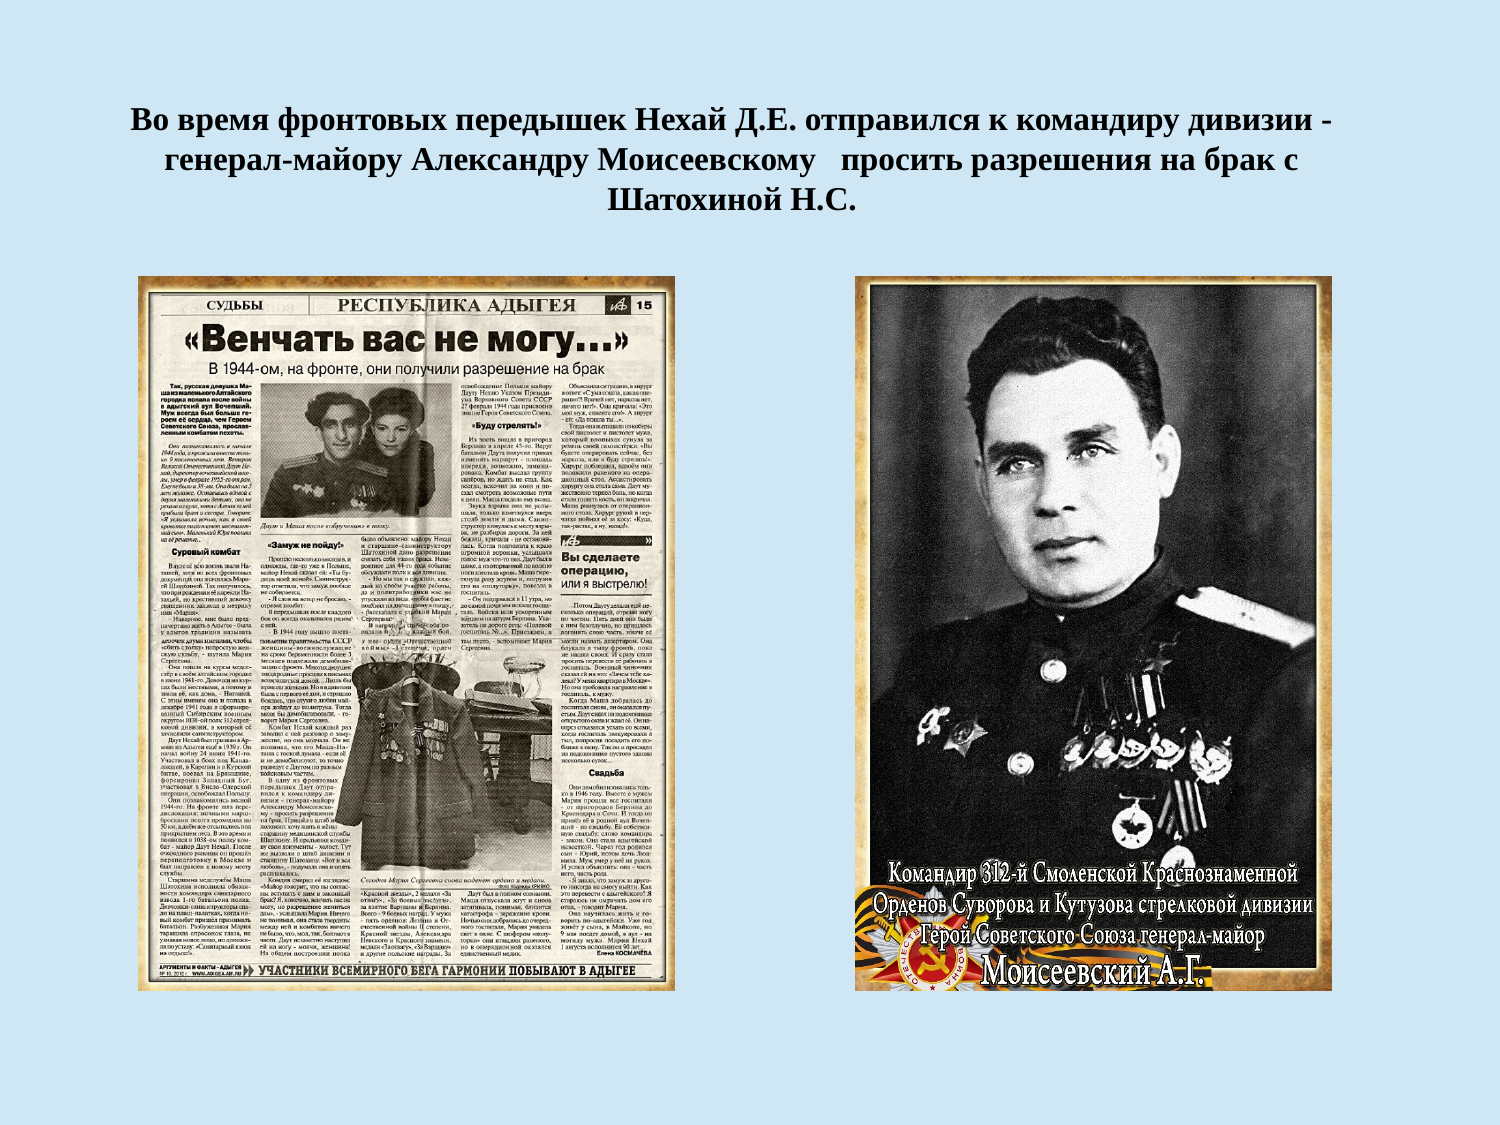

# Во время фронтовых передышек Нехай Д.Е. отправился к командиру дивизии - генерал-майору Александру Моисеевскому просить разрешения на брак с Шатохиной Н.С.